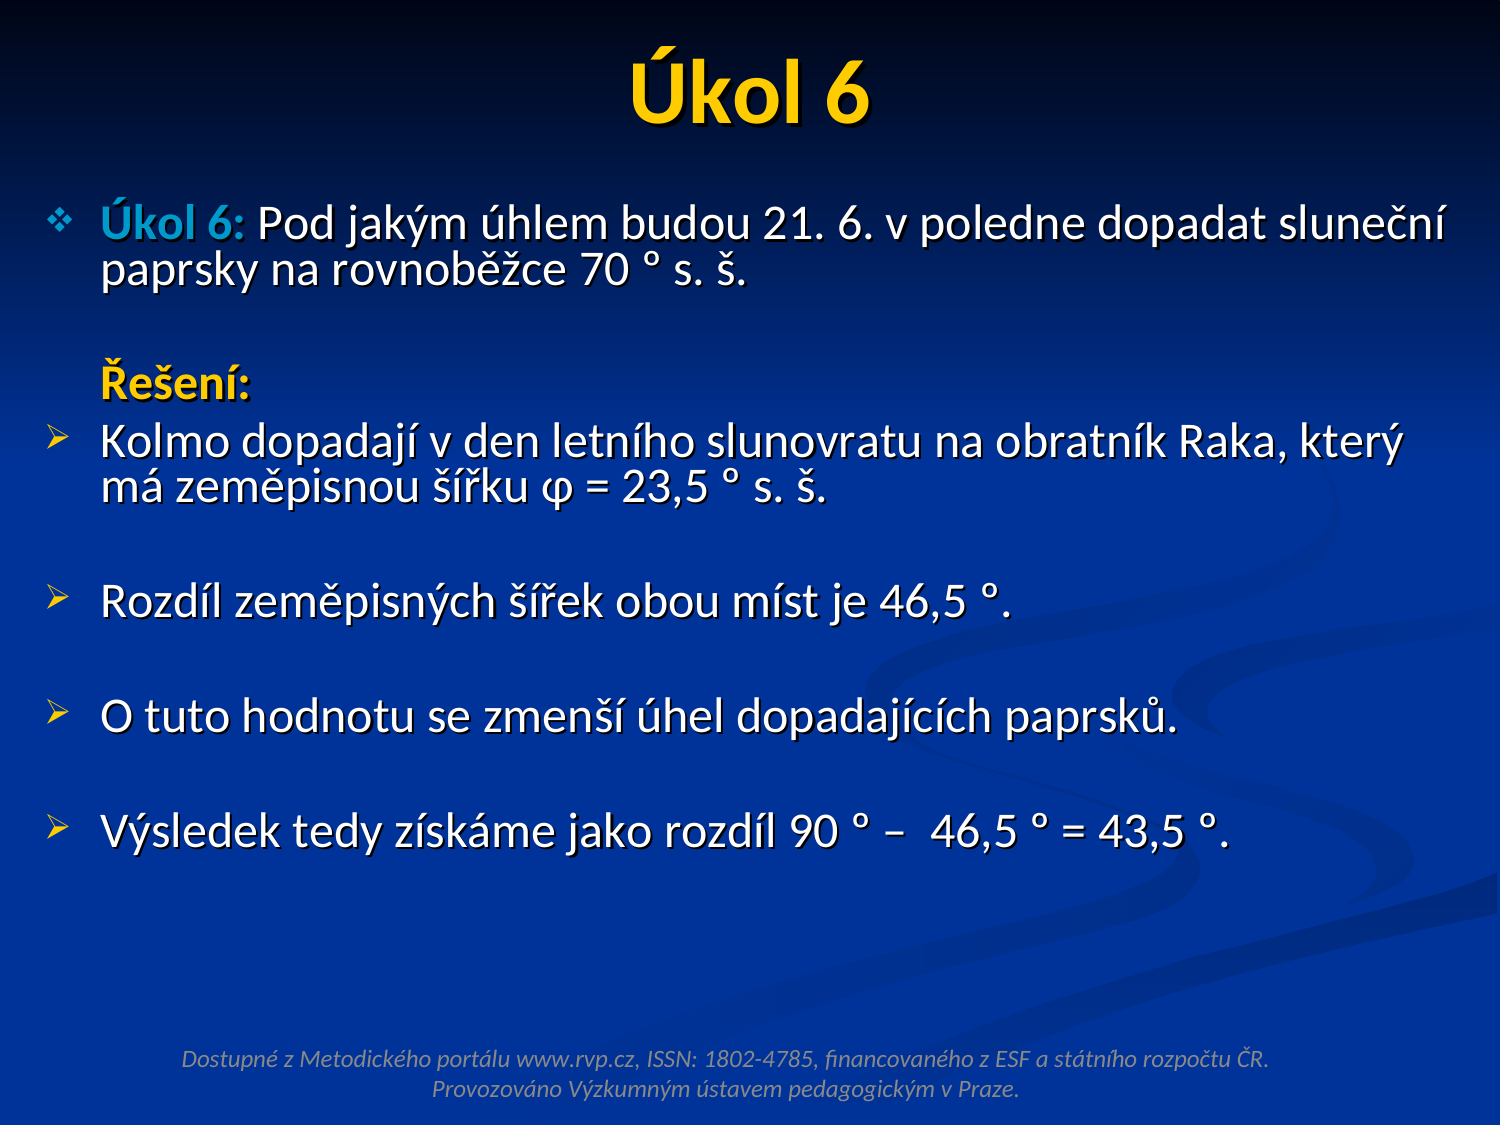

# Úkol 6
Úkol 6: Pod jakým úhlem budou 21. 6. v poledne dopadat sluneční paprsky na rovnoběžce 70 º s. š.
	Řešení:
Kolmo dopadají v den letního slunovratu na obratník Raka, který má zeměpisnou šířku φ = 23,5 º s. š.
Rozdíl zeměpisných šířek obou míst je 46,5 º.
O tuto hodnotu se zmenší úhel dopadajících paprsků.
Výsledek tedy získáme jako rozdíl 90 º – 46,5 º = 43,5 º.
Dostupné z Metodického portálu www.rvp.cz, ISSN: 1802-4785, financovaného z ESF a státního rozpočtu ČR. Provozováno Výzkumným ústavem pedagogickým v Praze.